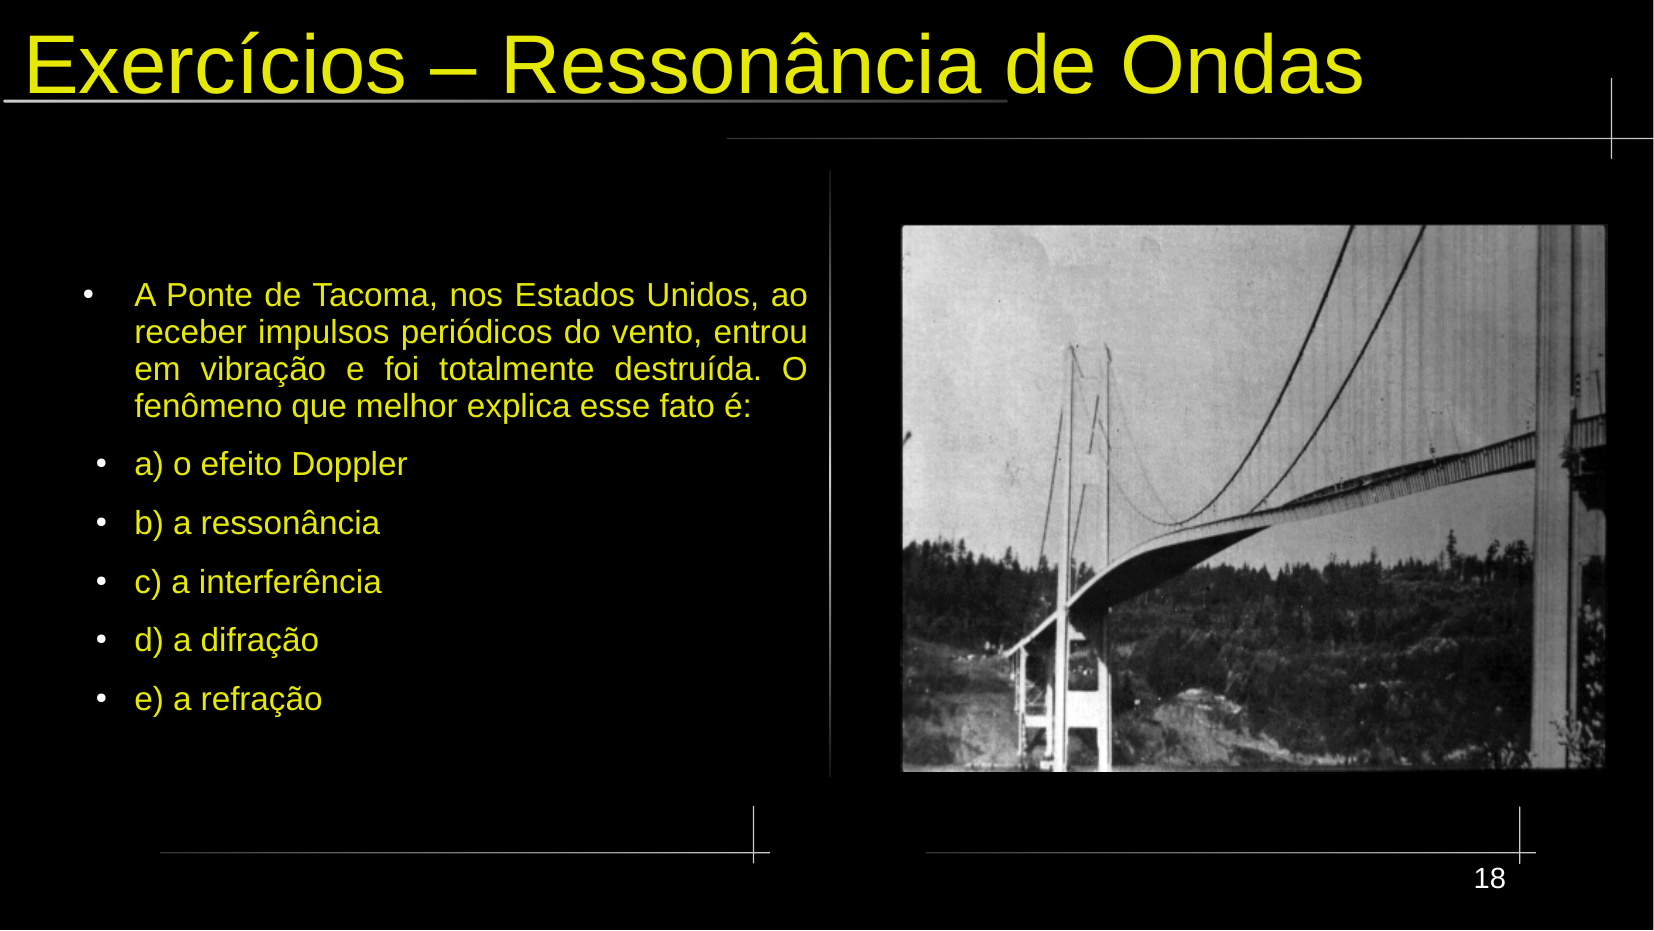

# Exercícios – Ressonância de Ondas
A Ponte de Tacoma, nos Estados Unidos, ao receber impulsos periódicos do vento, entrou em vibração e foi totalmente destruída. O fenômeno que melhor explica esse fato é:
a) o efeito Doppler
b) a ressonância
c) a interferência
d) a difração
e) a refração
18